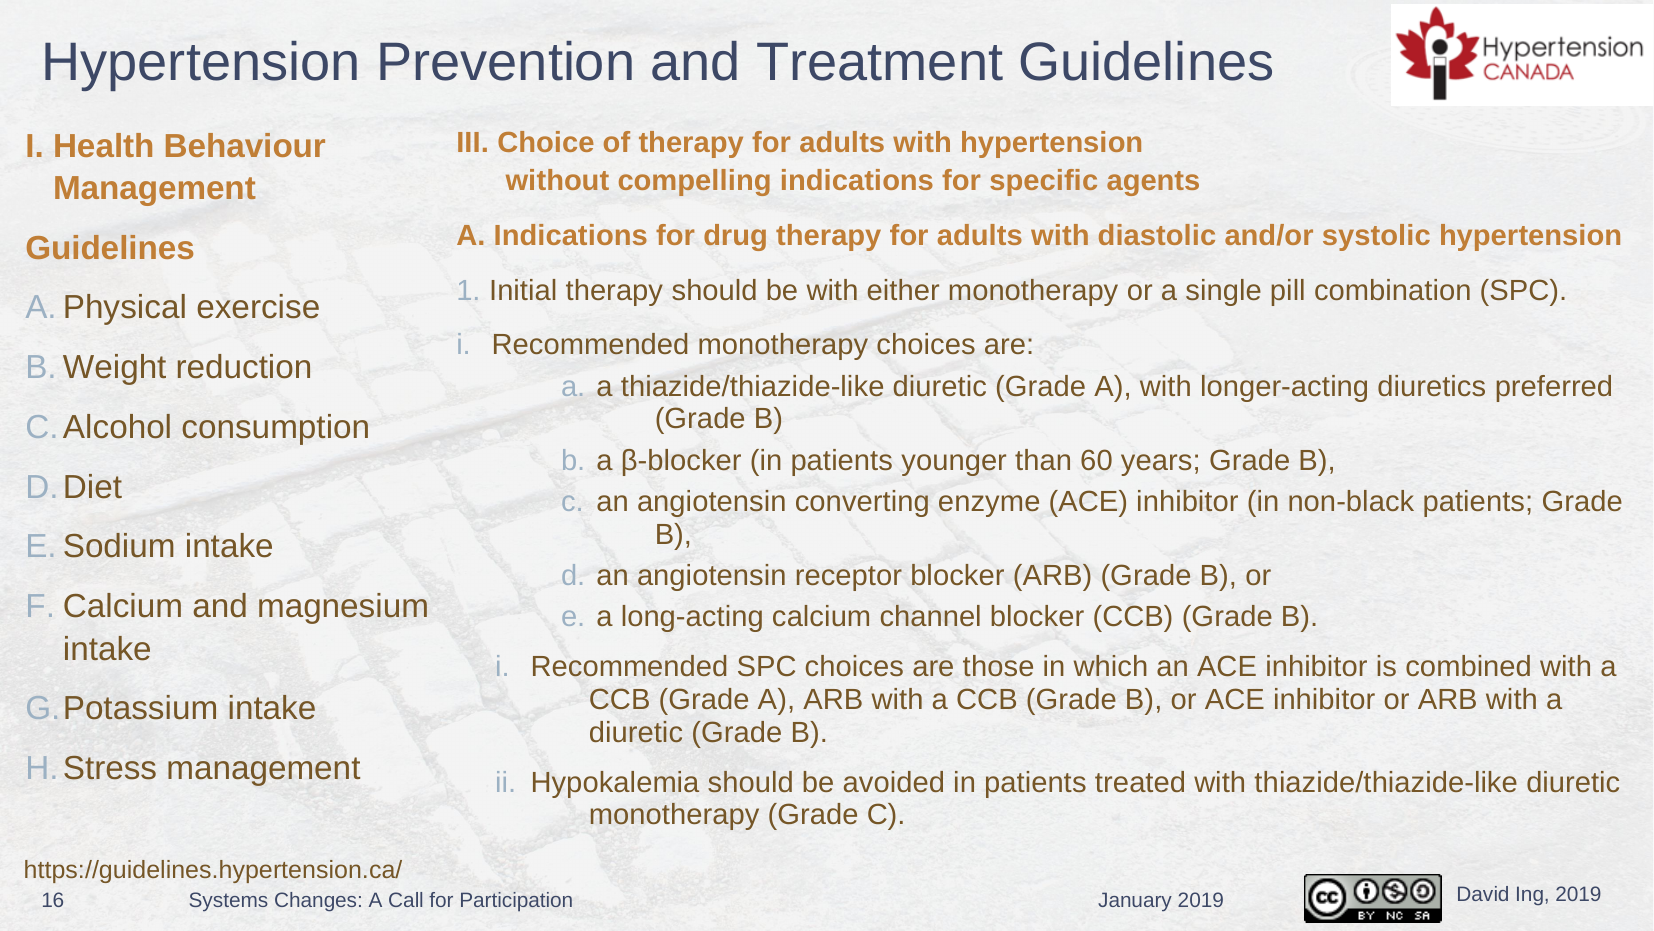

# Hypertension Prevention and Treatment Guidelines
I. Health Behaviour
 Management
Guidelines
Physical exercise
Weight reduction
Alcohol consumption
Diet
Sodium intake
Calcium and magnesium intake
Potassium intake
Stress management
III. Choice of therapy for adults with hypertension
 without compelling indications for specific agents
A. Indications for drug therapy for adults with diastolic and/or systolic hypertension
1. Initial therapy should be with either monotherapy or a single pill combination (SPC).
Recommended monotherapy choices are:
a thiazide/thiazide-like diuretic (Grade A), with longer-acting diuretics preferred (Grade B)
a β-blocker (in patients younger than 60 years; Grade B),
an angiotensin converting enzyme (ACE) inhibitor (in non-black patients; Grade B),
an angiotensin receptor blocker (ARB) (Grade B), or
a long-acting calcium channel blocker (CCB) (Grade B).
Recommended SPC choices are those in which an ACE inhibitor is combined with a CCB (Grade A), ARB with a CCB (Grade B), or ACE inhibitor or ARB with a diuretic (Grade B).
Hypokalemia should be avoided in patients treated with thiazide/thiazide-like diuretic monotherapy (Grade C).
https://guidelines.hypertension.ca/
Systems Changes: A Call for Participation
January 2019